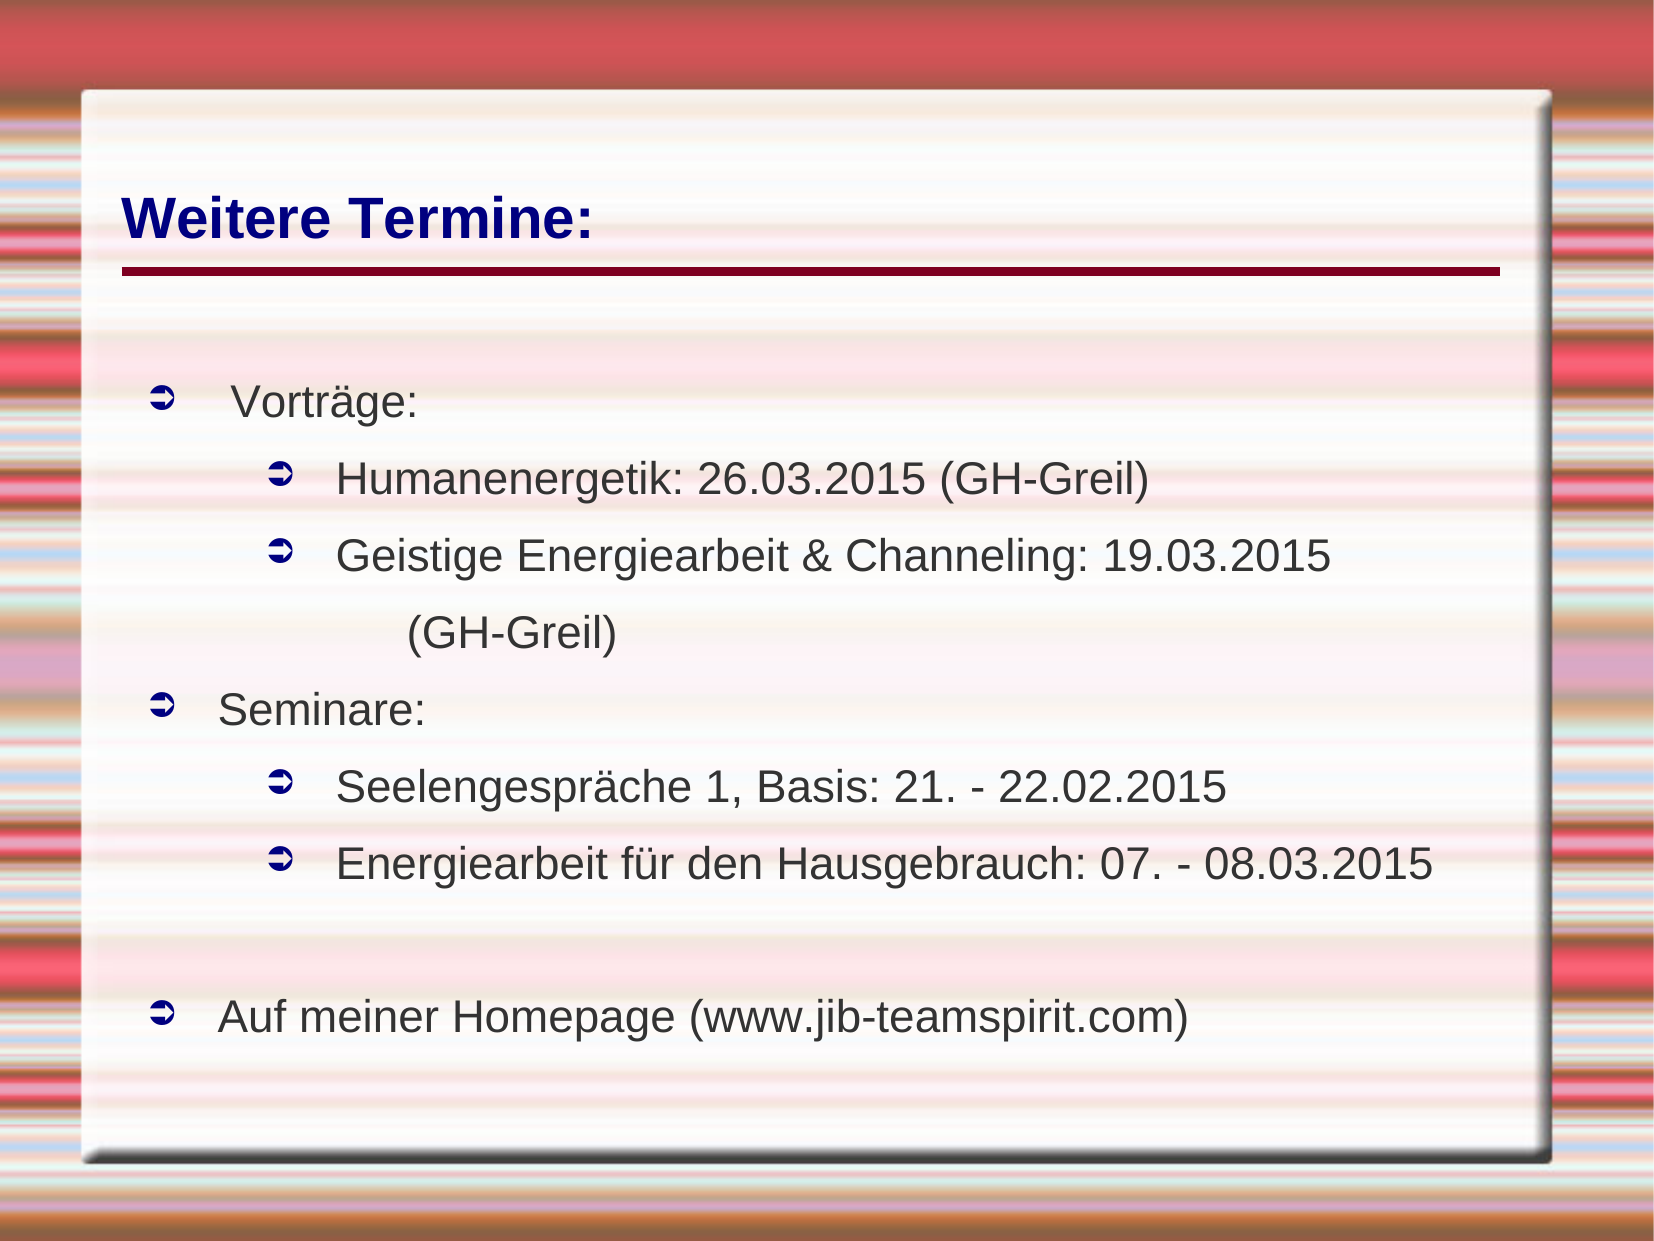

# Weitere Termine:
 Vorträge:
Humanenergetik: 26.03.2015 (GH-Greil)
Geistige Energiearbeit & Channeling: 19.03.2015 (GH-Greil)
Seminare:
Seelengespräche 1, Basis: 21. - 22.02.2015
Energiearbeit für den Hausgebrauch: 07. - 08.03.2015
Auf meiner Homepage (www.jib-teamspirit.com)